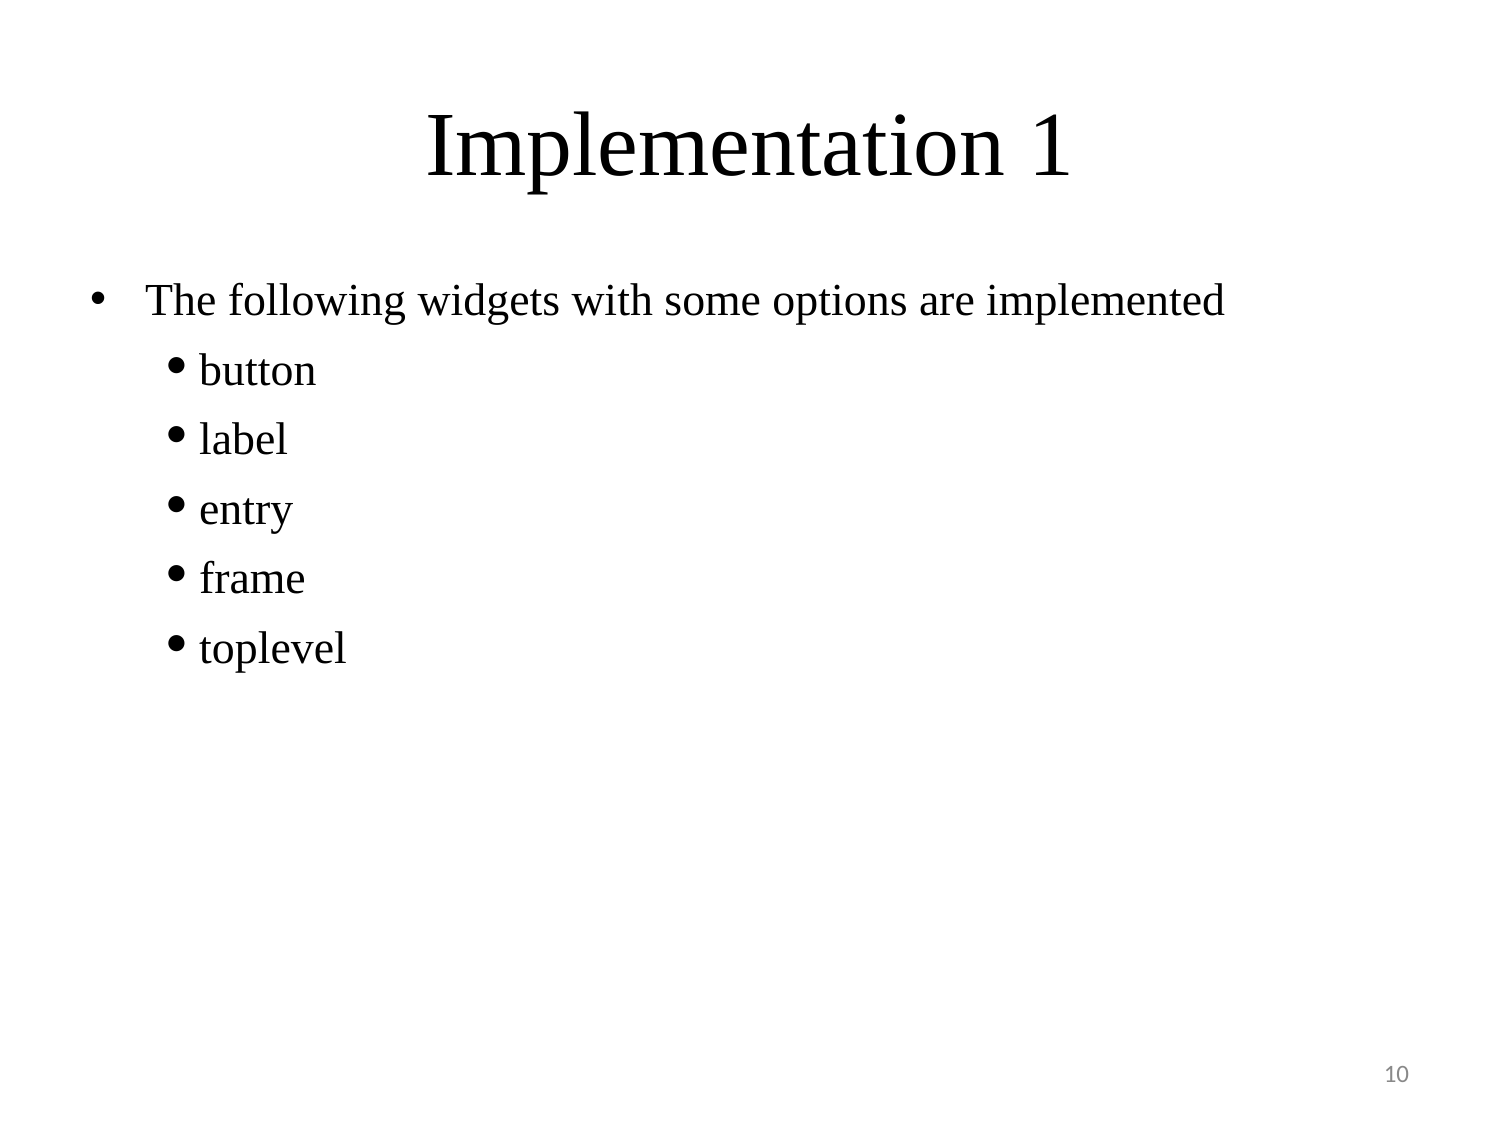

Implementation 1‏
The following widgets with some options are implemented
 button
 label
 entry
 frame
 toplevel
10